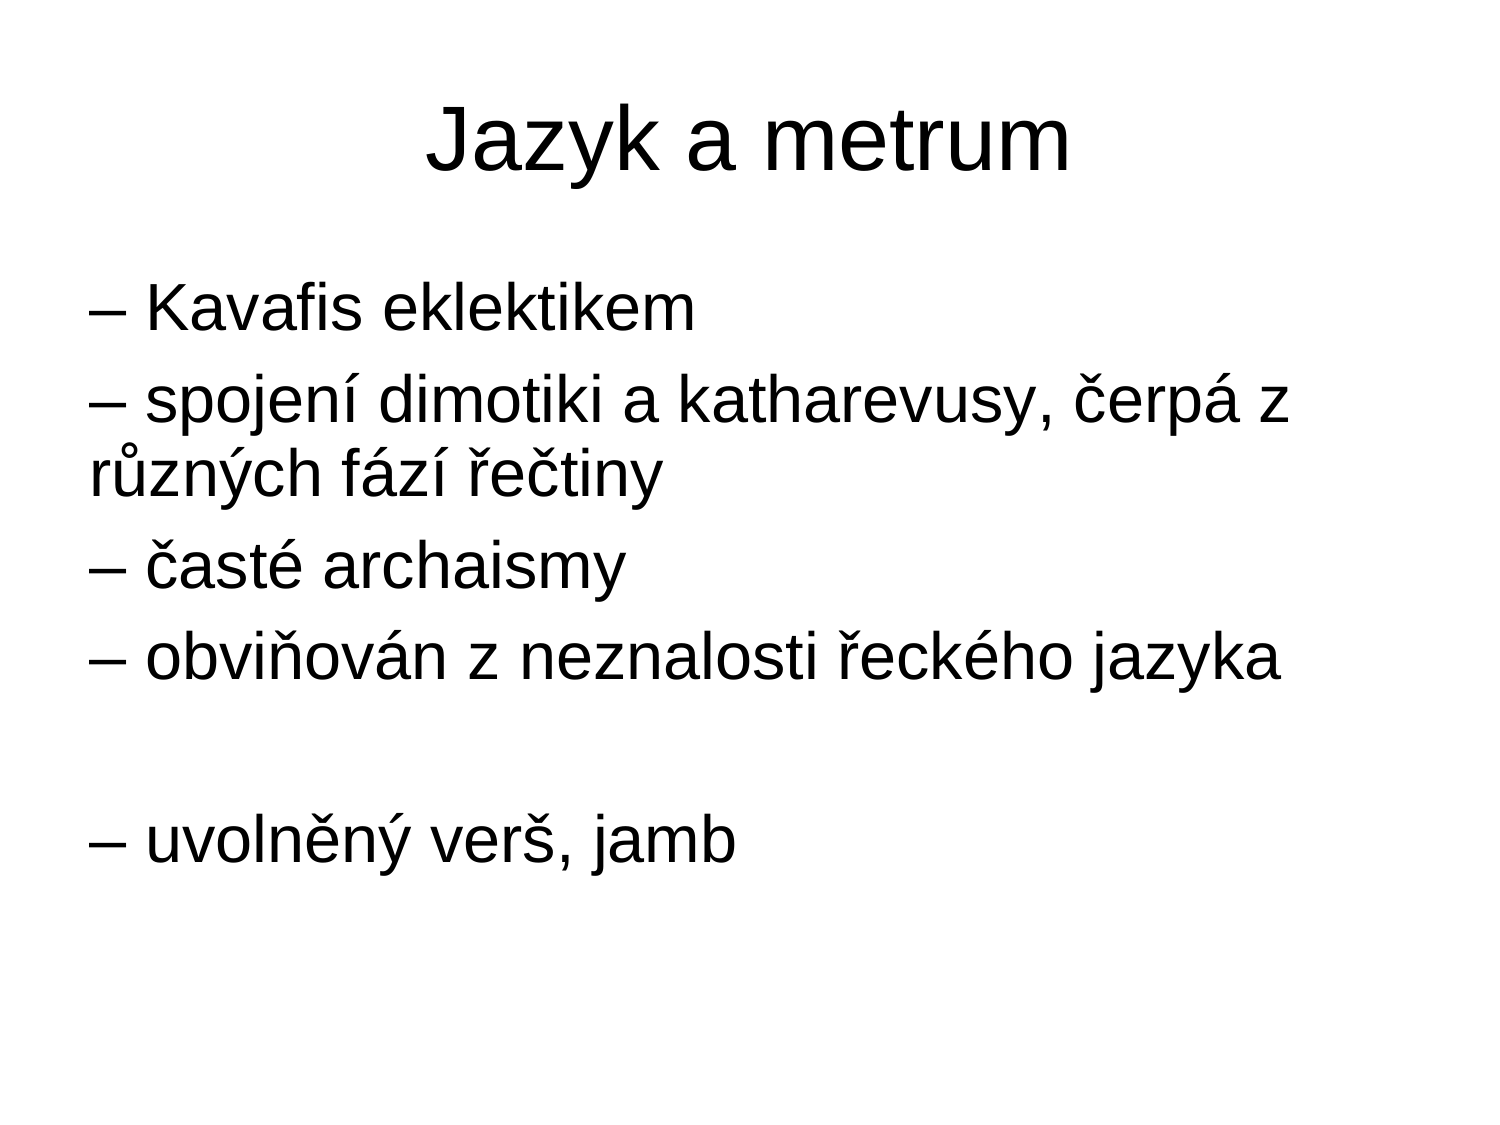

# Jazyk a metrum
– Kavafis eklektikem
– spojení dimotiki a katharevusy, čerpá z různých fází řečtiny
– časté archaismy
– obviňován z neznalosti řeckého jazyka
– uvolněný verš, jamb